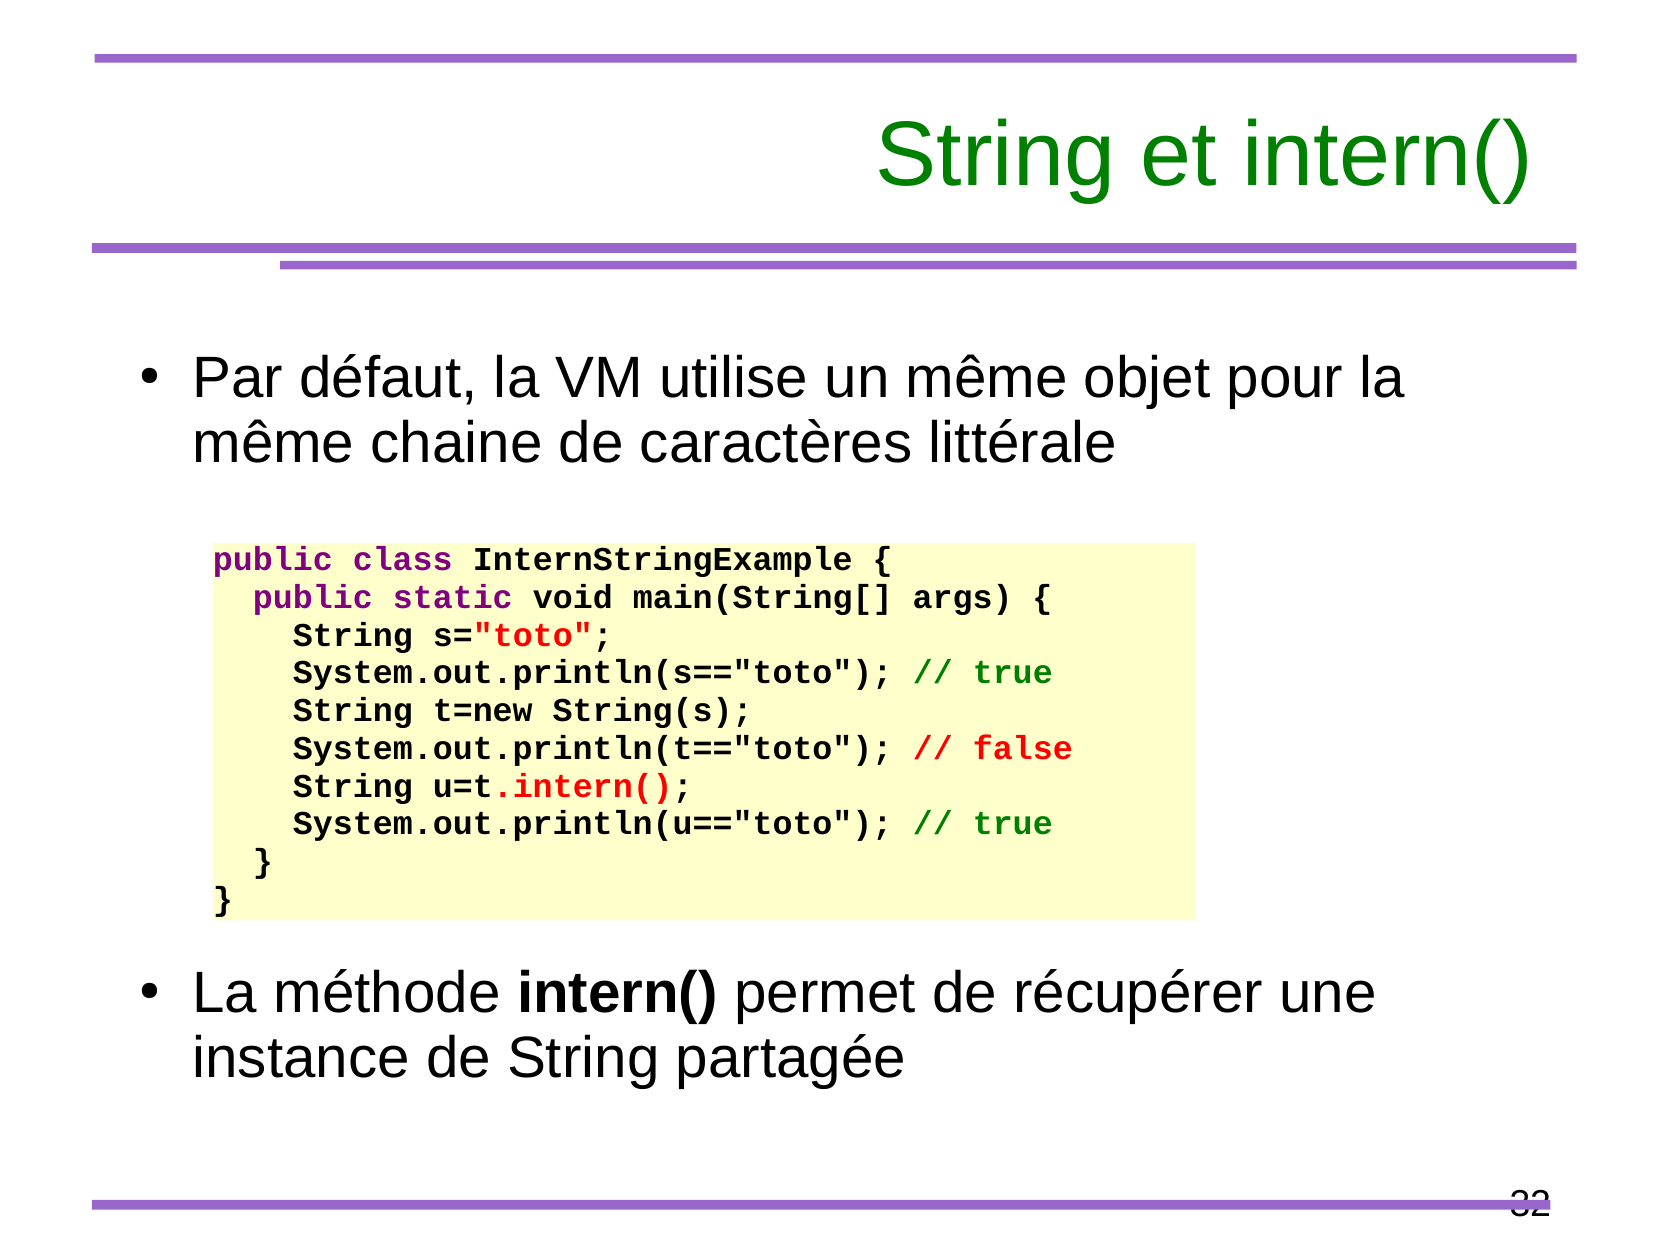

# String et intern()
Par défaut, la VM utilise un même objet pour la même chaine de caractères littérale
La méthode intern() permet de récupérer une instance de String partagée
public class InternStringExample {
 public static void main(String[] args) {
 String s="toto";
 System.out.println(s=="toto"); // true
 String t=new String(s);
 System.out.println(t=="toto"); // false
 String u=t.intern();
 System.out.println(u=="toto"); // true
 }
}